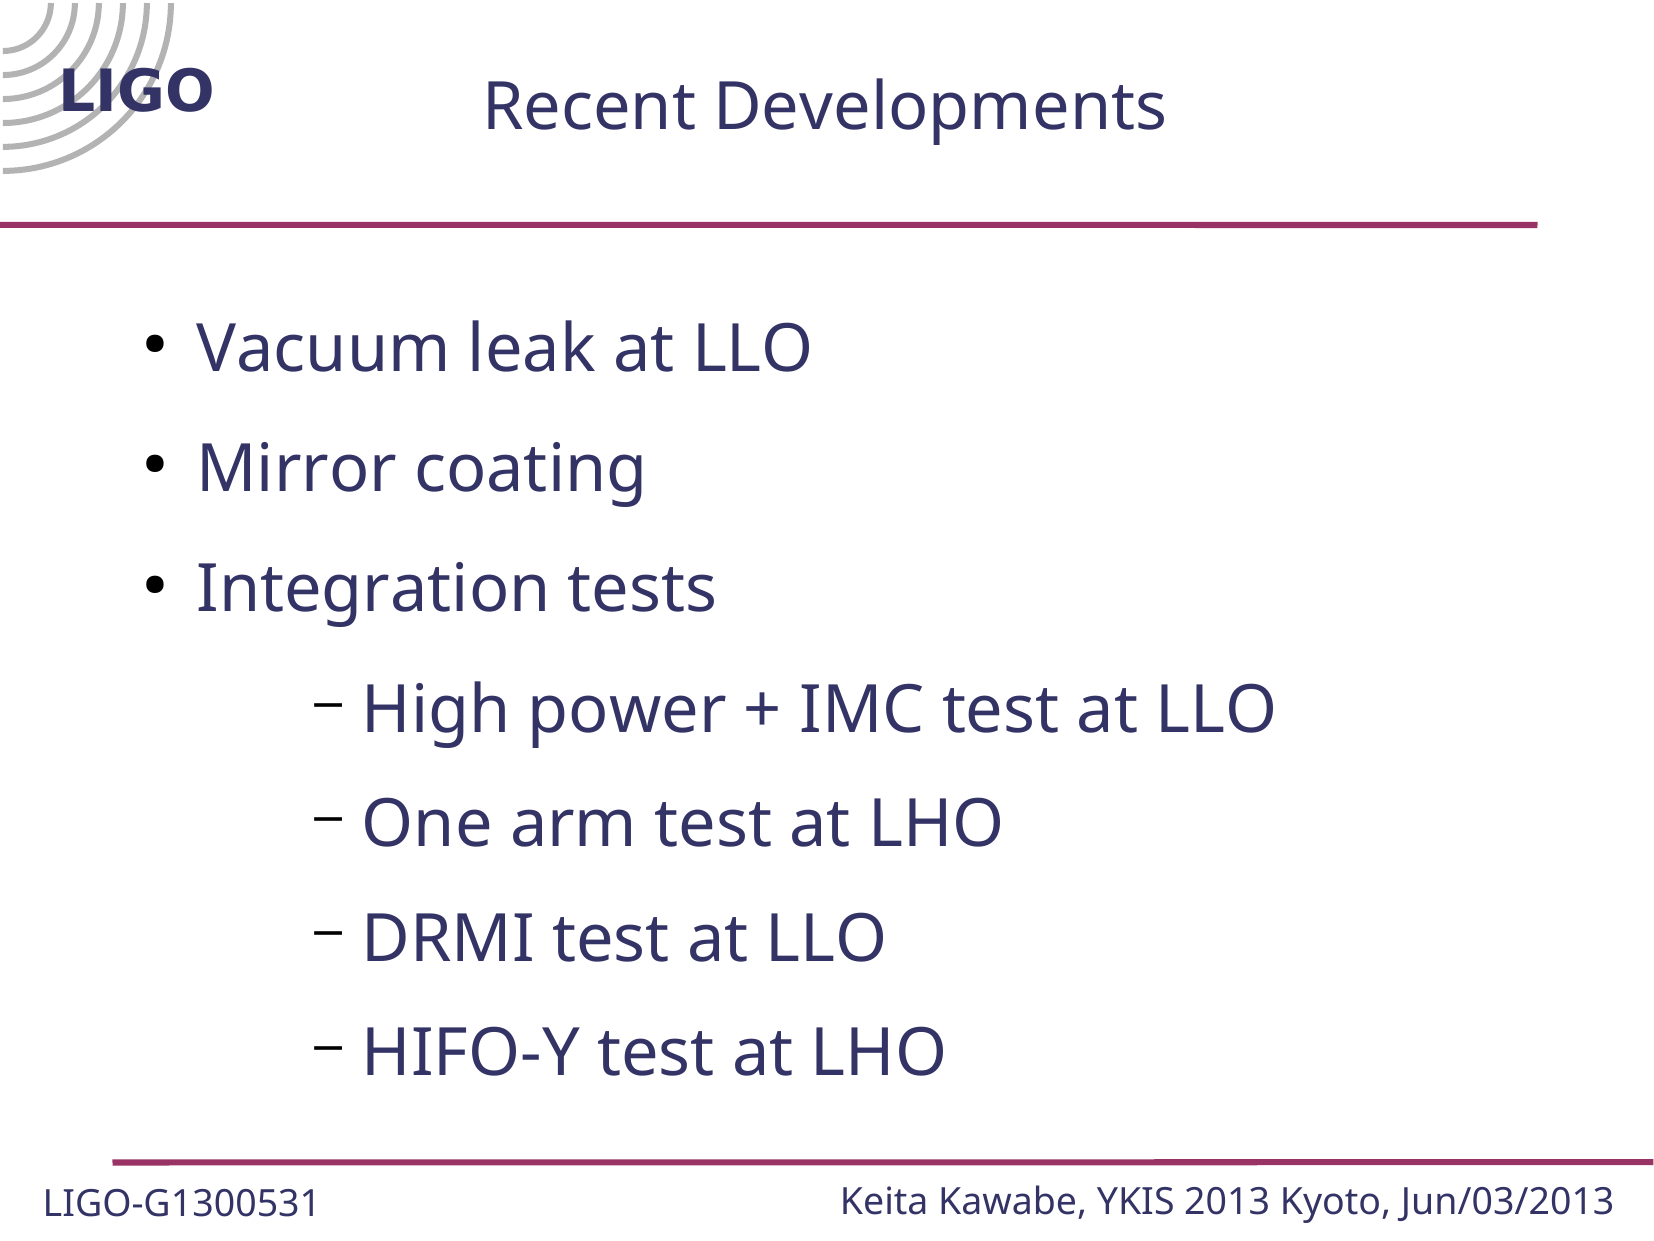

# Recent Developments
Vacuum leak at LLO
Mirror coating
Integration tests
High power + IMC test at LLO
One arm test at LHO
DRMI test at LLO
HIFO-Y test at LHO